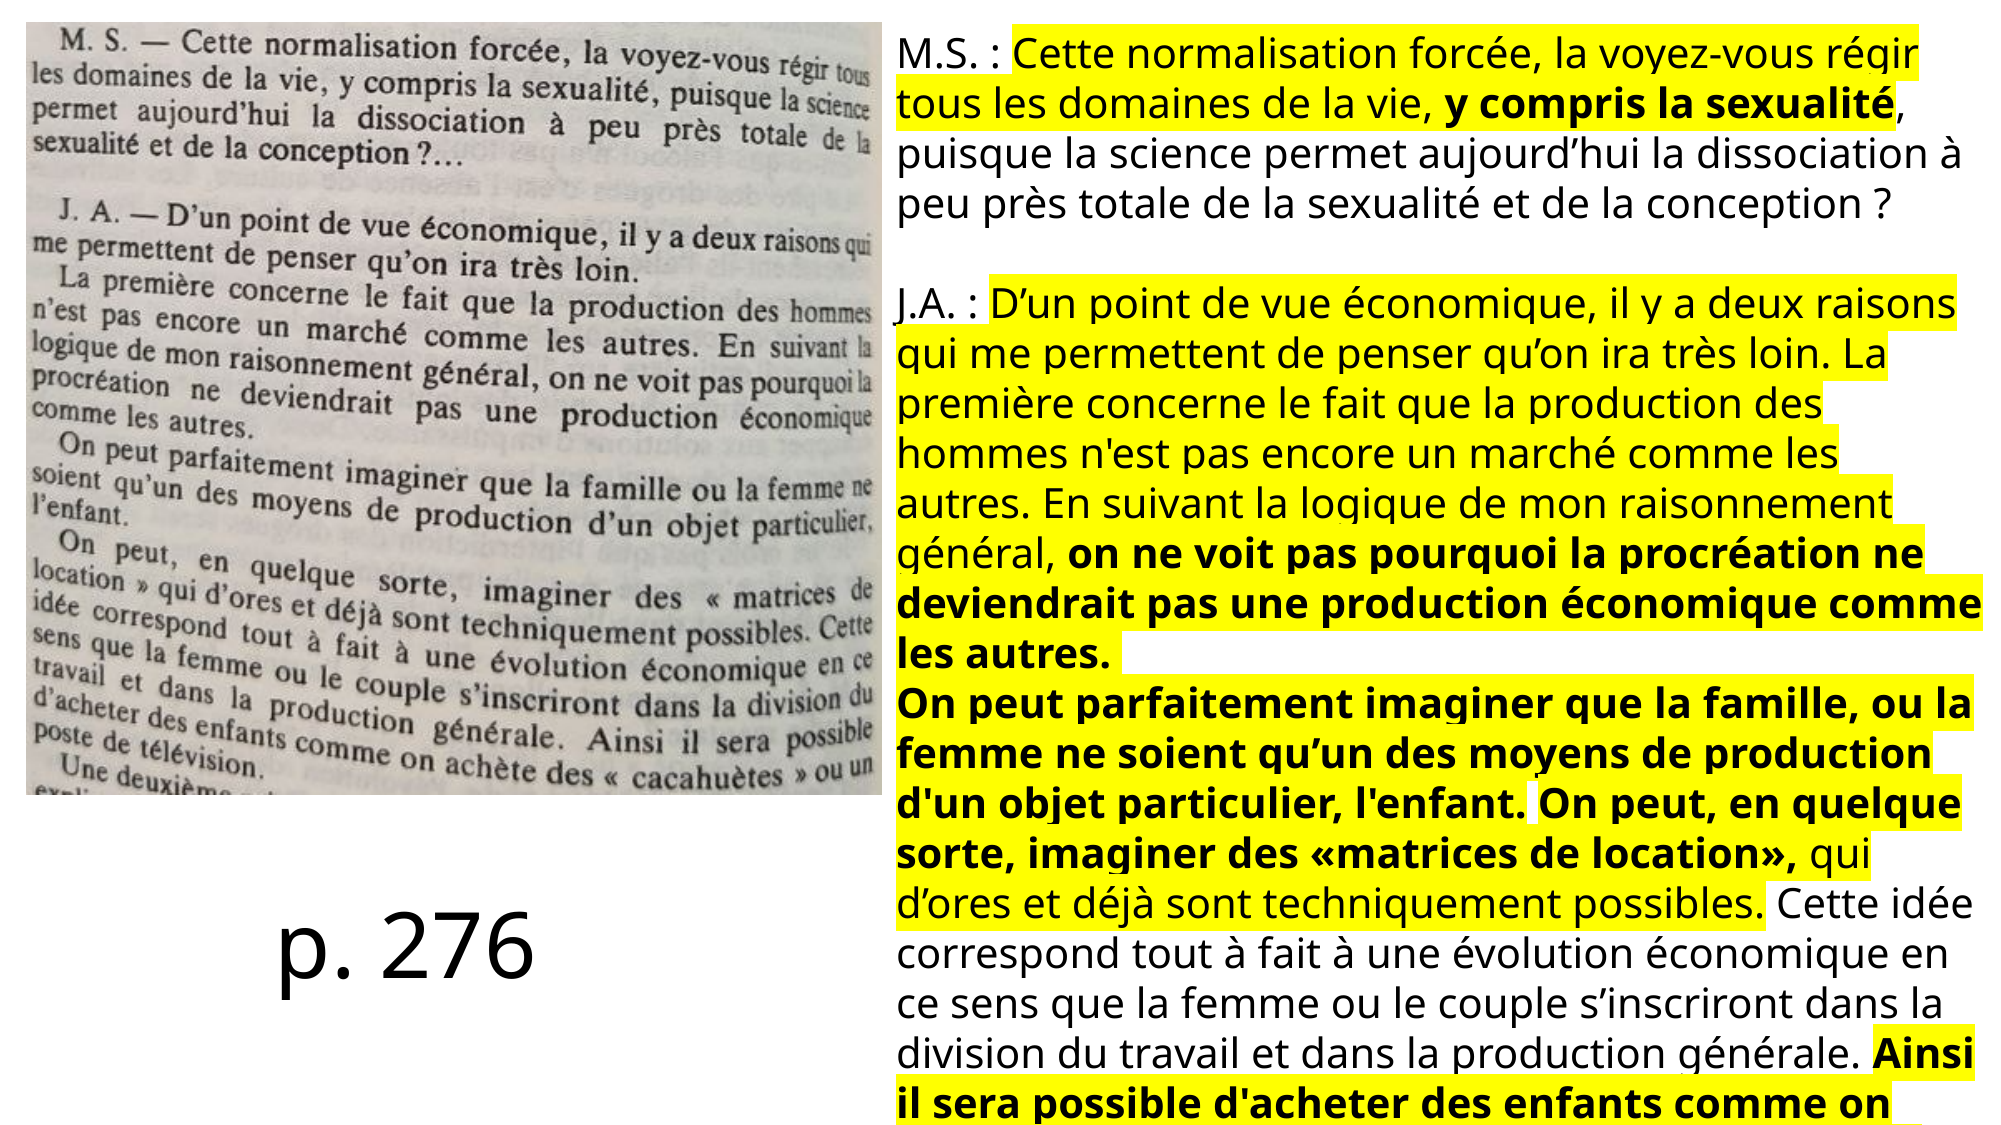

M.S. : Cette normalisation forcée, la voyez-vous régir tous les domaines de la vie, y compris la sexualité, puisque la science permet aujourd’hui la dissociation à peu près totale de la sexualité et de la conception ?
J.A. : D’un point de vue économique, il y a deux raisons qui me permettent de penser qu’on ira très loin. La première concerne le fait que la production des hommes n'est pas encore un marché comme les autres. En suivant la logique de mon raisonnement général, on ne voit pas pourquoi la procréation ne deviendrait pas une production économique comme les autres.
On peut parfaitement imaginer que la famille, ou la femme ne soient qu’un des moyens de production d'un objet particulier, l'enfant. On peut, en quelque sorte, imaginer des «matrices de location», qui d’ores et déjà sont techniquement possibles. Cette idée correspond tout à fait à une évolution économique en ce sens que la femme ou le couple s’inscriront dans la division du travail et dans la production générale. Ainsi il sera possible d'acheter des enfants comme on achète des cacahuètes ou un poste de télévision.
# p. 276